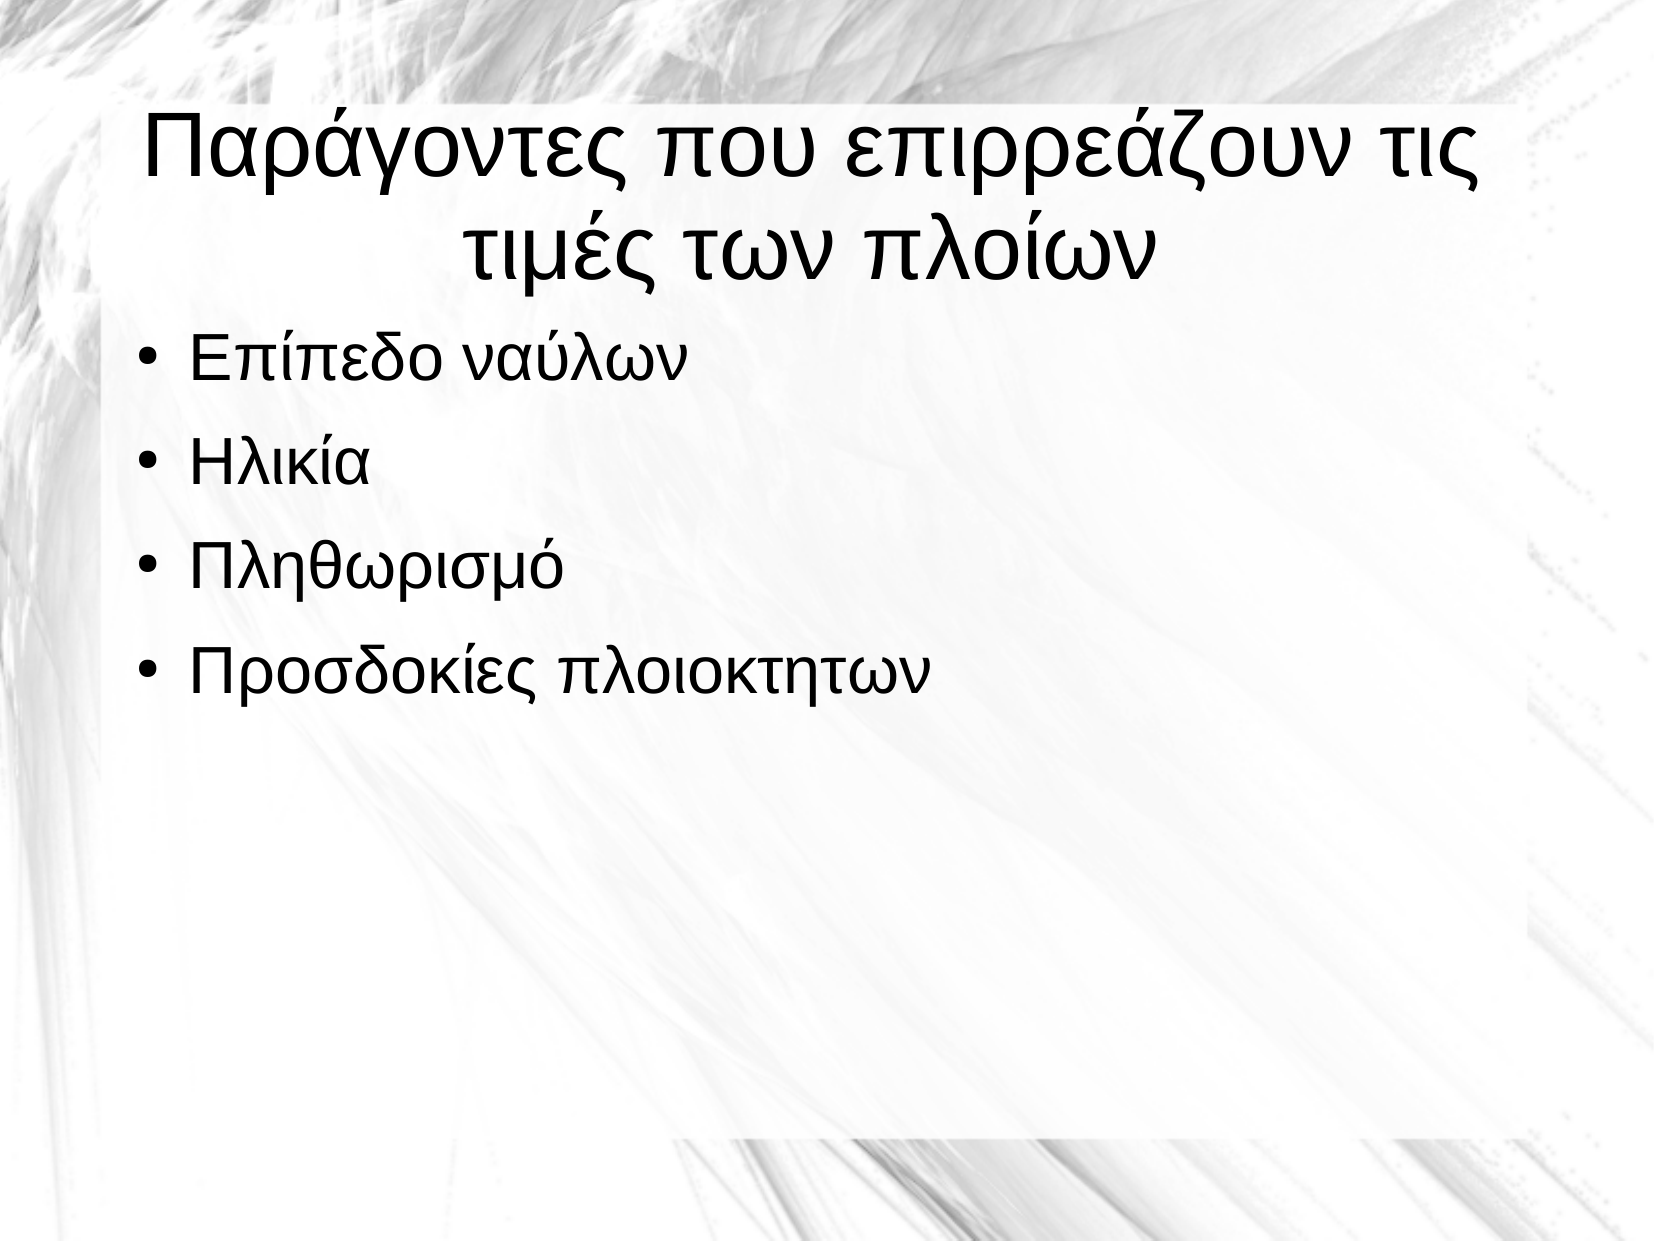

# Παράγοντες που επιρρεάζουν τις τιμές των πλοίων
Επίπεδο ναύλων
Ηλικία
Πληθωρισμό
Προσδοκίες πλοιοκτητων